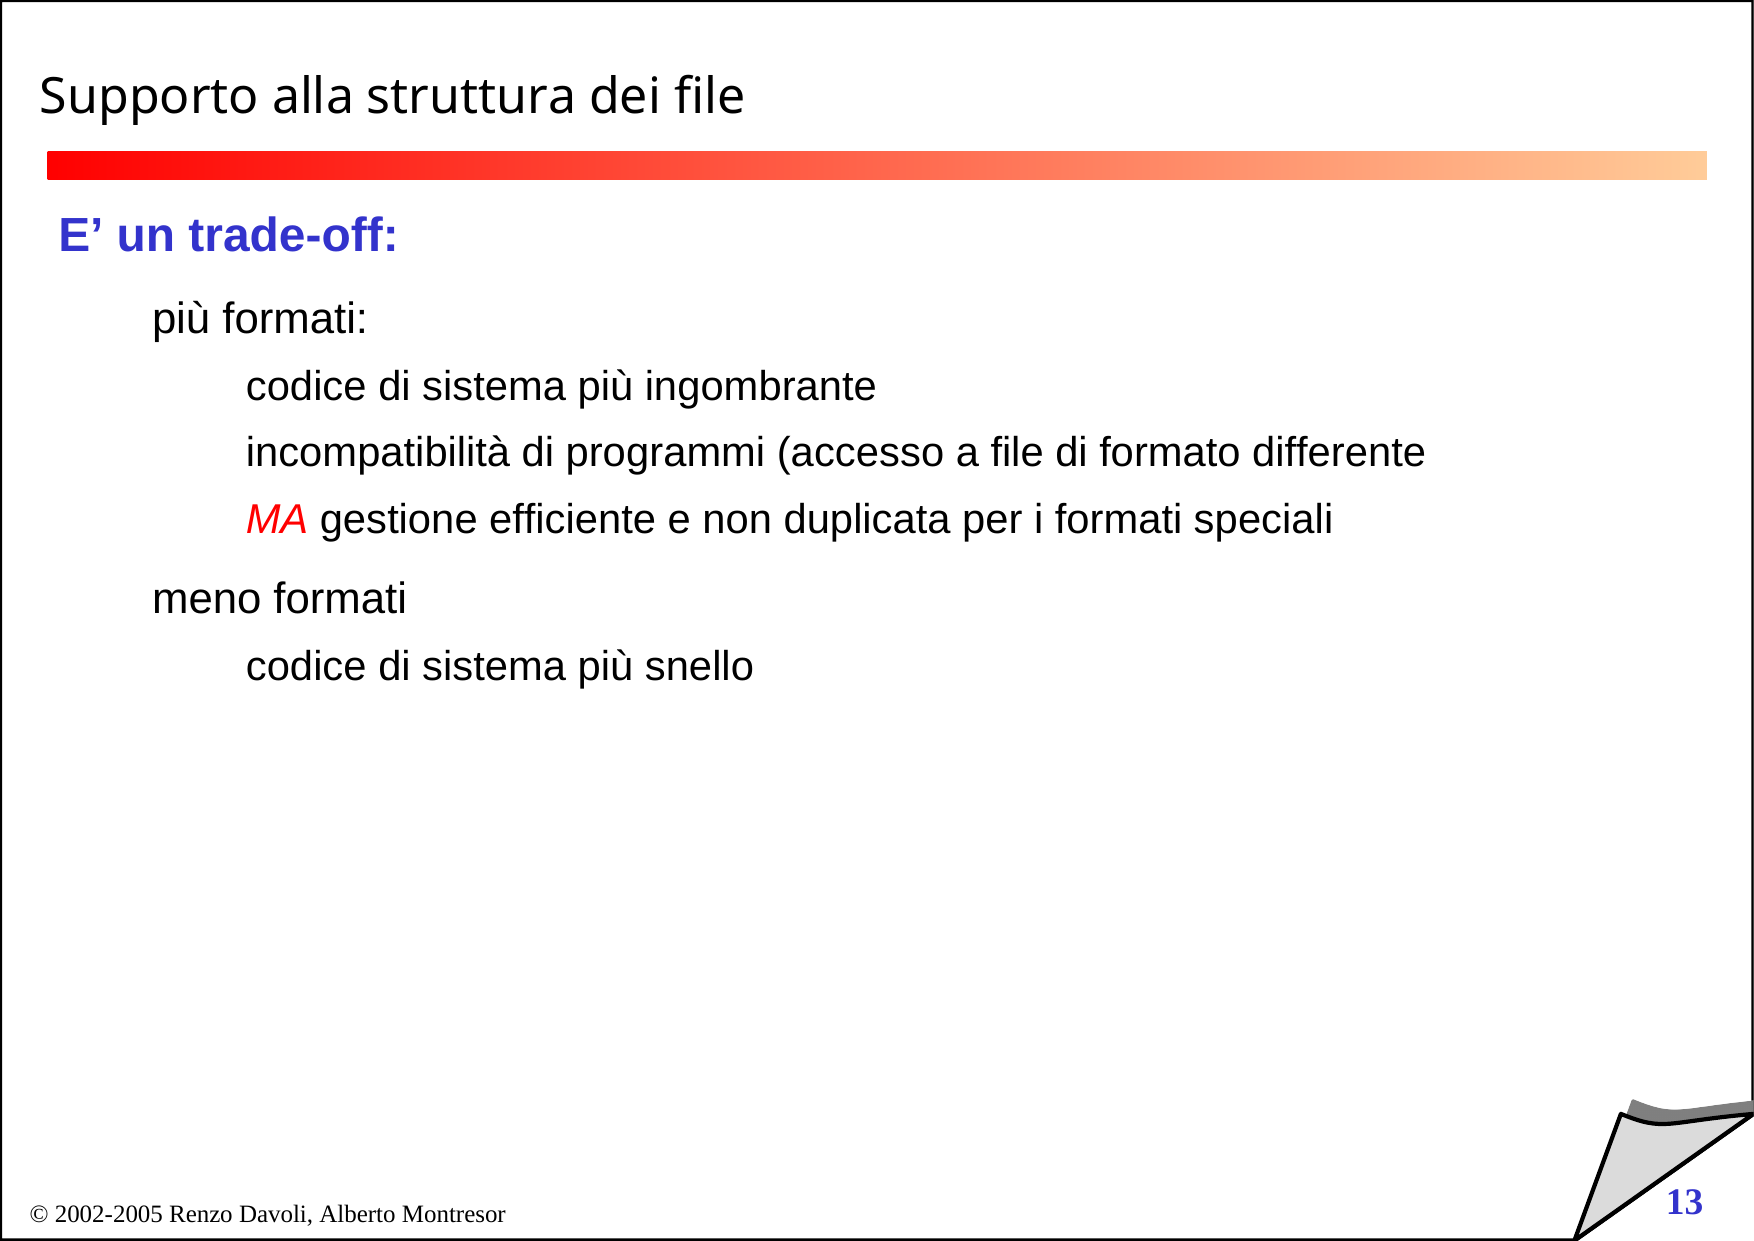

# Supporto alla struttura dei file
E’ un trade-off:
più formati:
codice di sistema più ingombrante
incompatibilità di programmi (accesso a file di formato differente
MA gestione efficiente e non duplicata per i formati speciali
meno formati
codice di sistema più snello